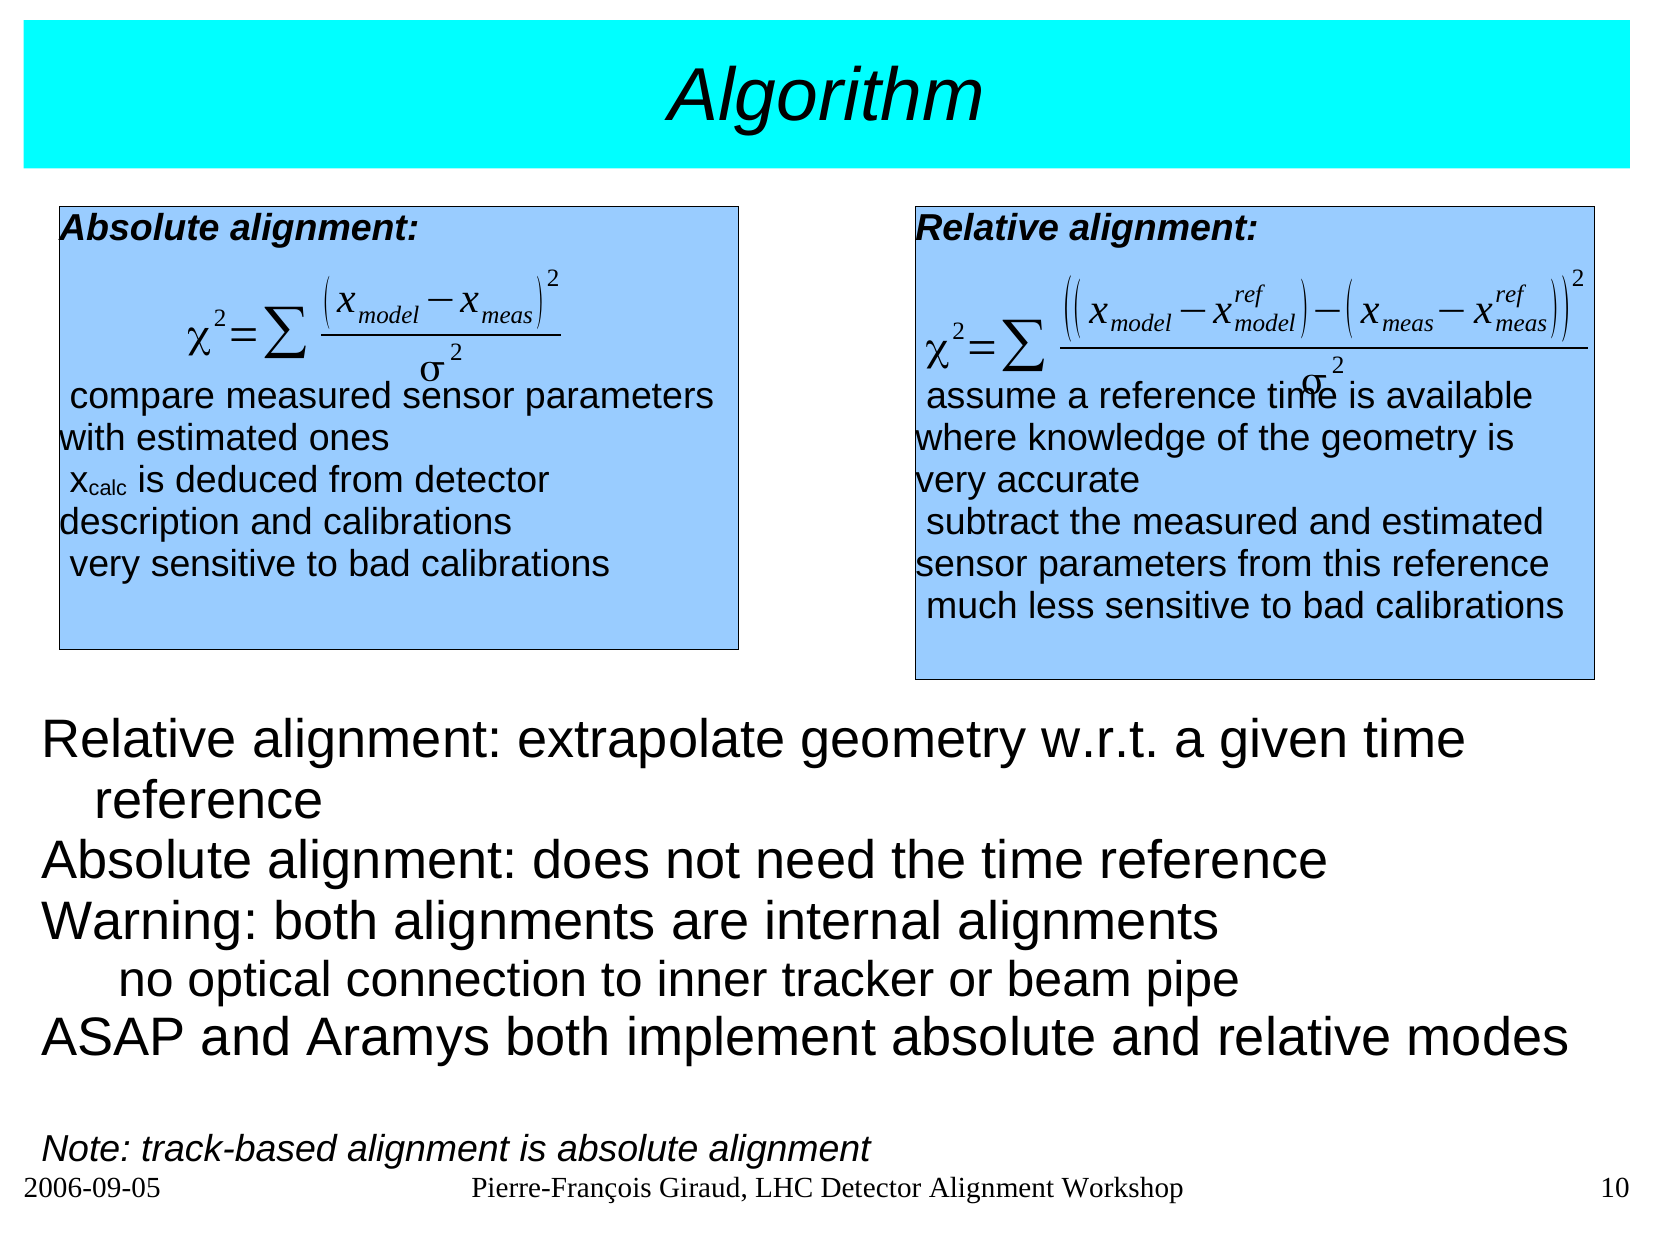

# Algorithm
Absolute alignment:
 compare measured sensor parameters with estimated ones
 xcalc is deduced from detector description and calibrations
 very sensitive to bad calibrations
Relative alignment:
 assume a reference time is available where knowledge of the geometry is very accurate
 subtract the measured and estimated sensor parameters from this reference
 much less sensitive to bad calibrations
Relative alignment: extrapolate geometry w.r.t. a given time reference
Absolute alignment: does not need the time reference
Warning: both alignments are internal alignments
no optical connection to inner tracker or beam pipe
ASAP and Aramys both implement absolute and relative modes
Note: track-based alignment is absolute alignment
2006-09-05
Pierre-François Giraud, LHC Detector Alignment Workshop
10